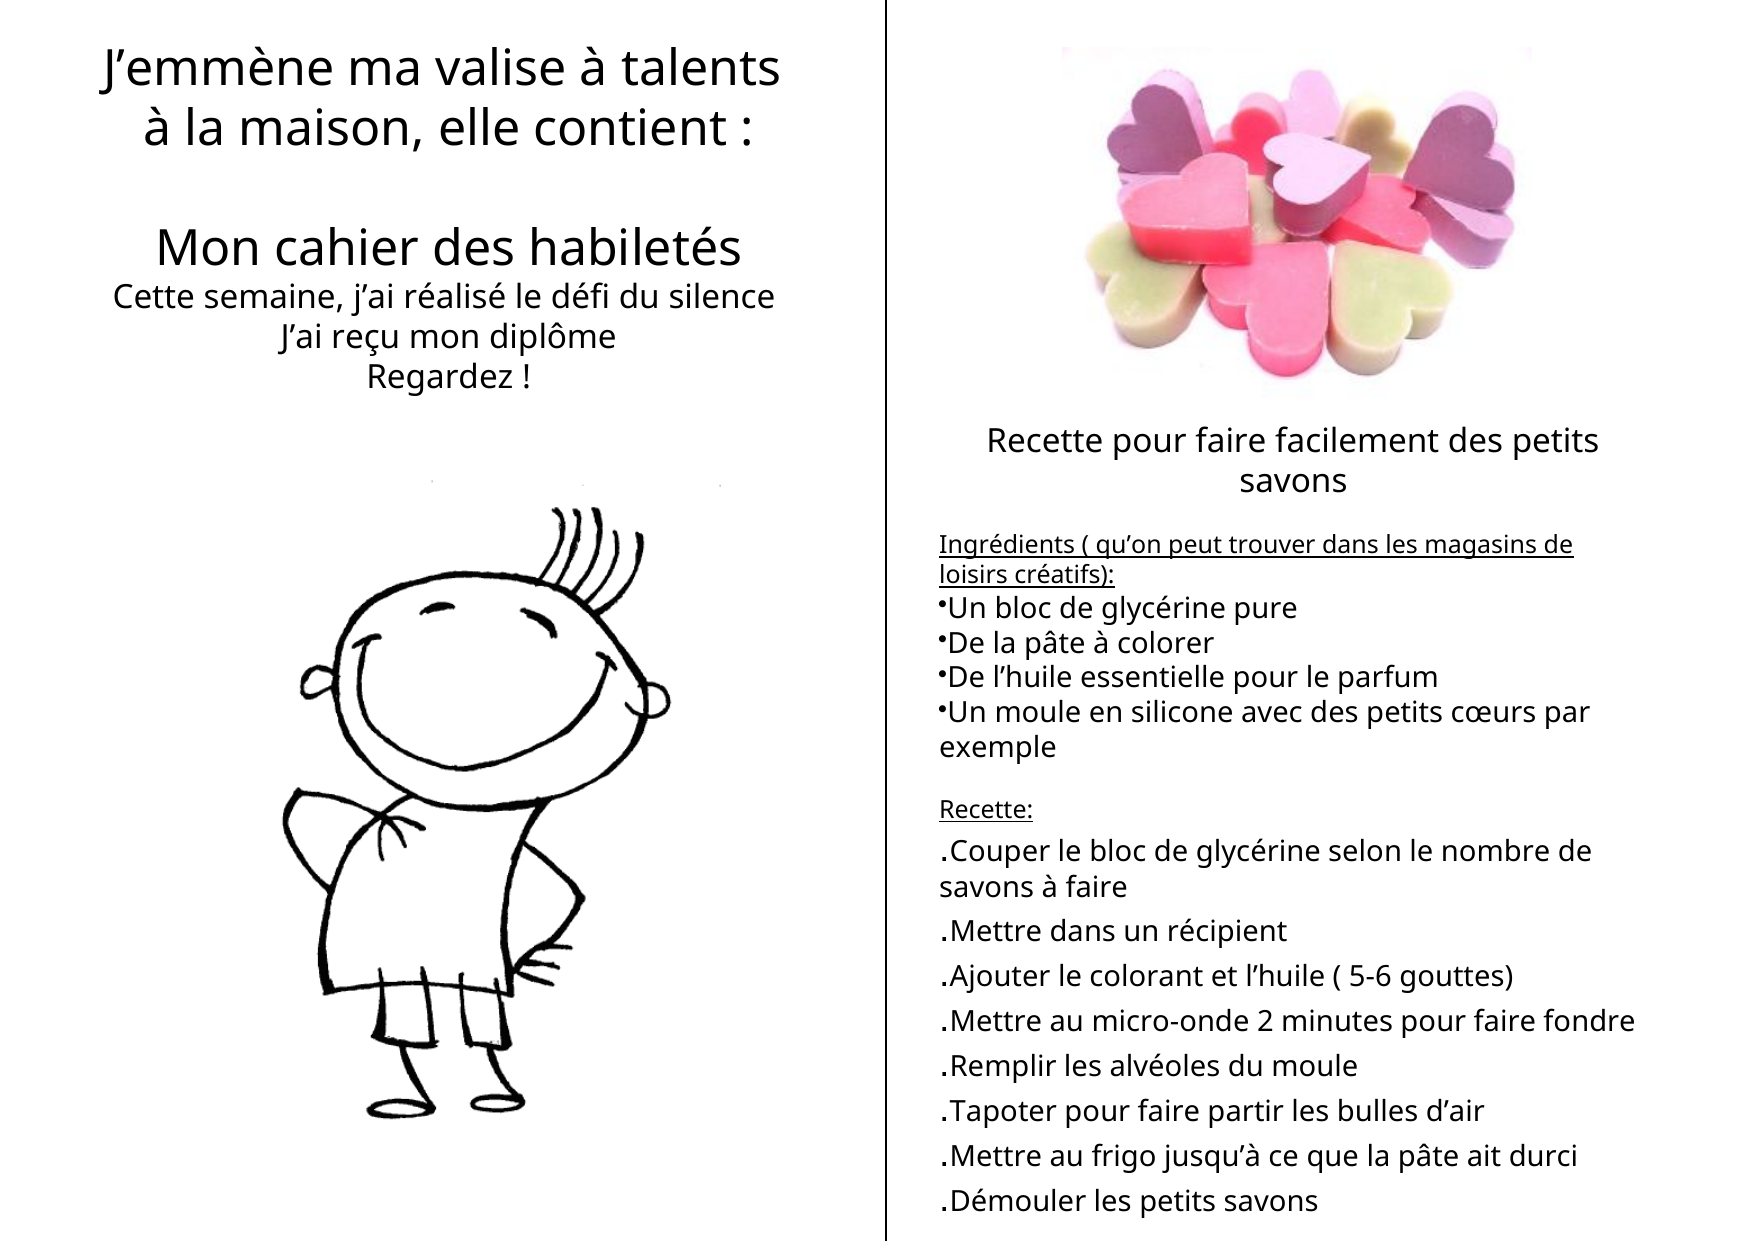

J’emmène ma valise à talents
à la maison, elle contient :
Mon cahier des habiletés
Cette semaine, j’ai réalisé le défi du silence
J’ai reçu mon diplôme
Regardez !
Recette pour faire facilement des petits savons
Ingrédients ( qu’on peut trouver dans les magasins de loisirs créatifs):
Un bloc de glycérine pure
De la pâte à colorer
De l’huile essentielle pour le parfum
Un moule en silicone avec des petits cœurs par exemple
Recette:
.Couper le bloc de glycérine selon le nombre de savons à faire
.Mettre dans un récipient
.Ajouter le colorant et l’huile ( 5-6 gouttes)
.Mettre au micro-onde 2 minutes pour faire fondre
.Remplir les alvéoles du moule
.Tapoter pour faire partir les bulles d’air
.Mettre au frigo jusqu’à ce que la pâte ait durci
.Démouler les petits savons